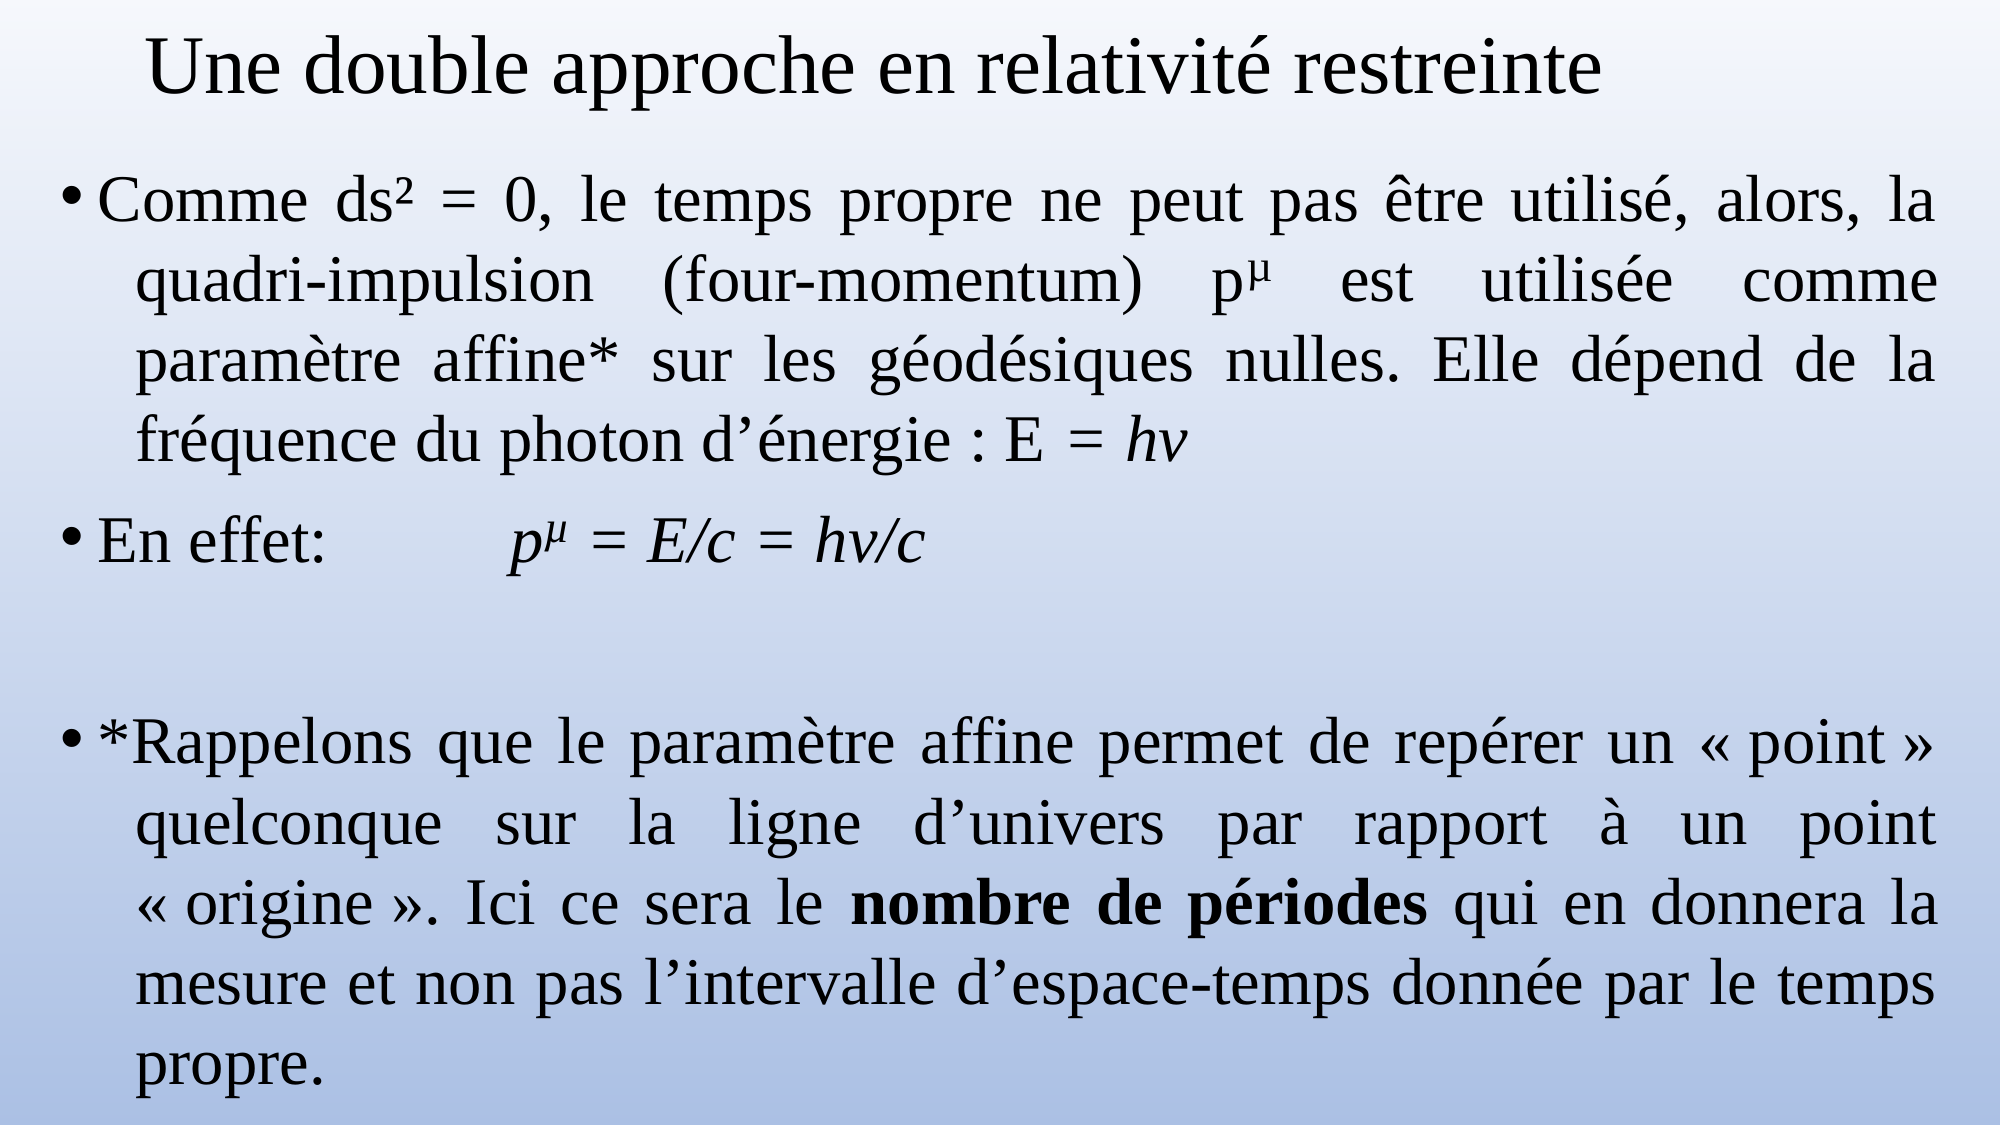

# Une double approche en relativité restreinte
Comme ds² = 0, le temps propre ne peut pas être utilisé, alors, la quadri-impulsion (four-momentum) pµ est utilisée comme paramètre affine* sur les géodésiques nulles. Elle dépend de la fréquence du photon d’énergie : E = hν
En effet: 		pµ = E/c = hν/c
*Rappelons que le paramètre affine permet de repérer un « point » quelconque sur la ligne d’univers par rapport à un point « origine ». Ici ce sera le nombre de périodes qui en donnera la mesure et non pas l’intervalle d’espace-temps donnée par le temps propre.